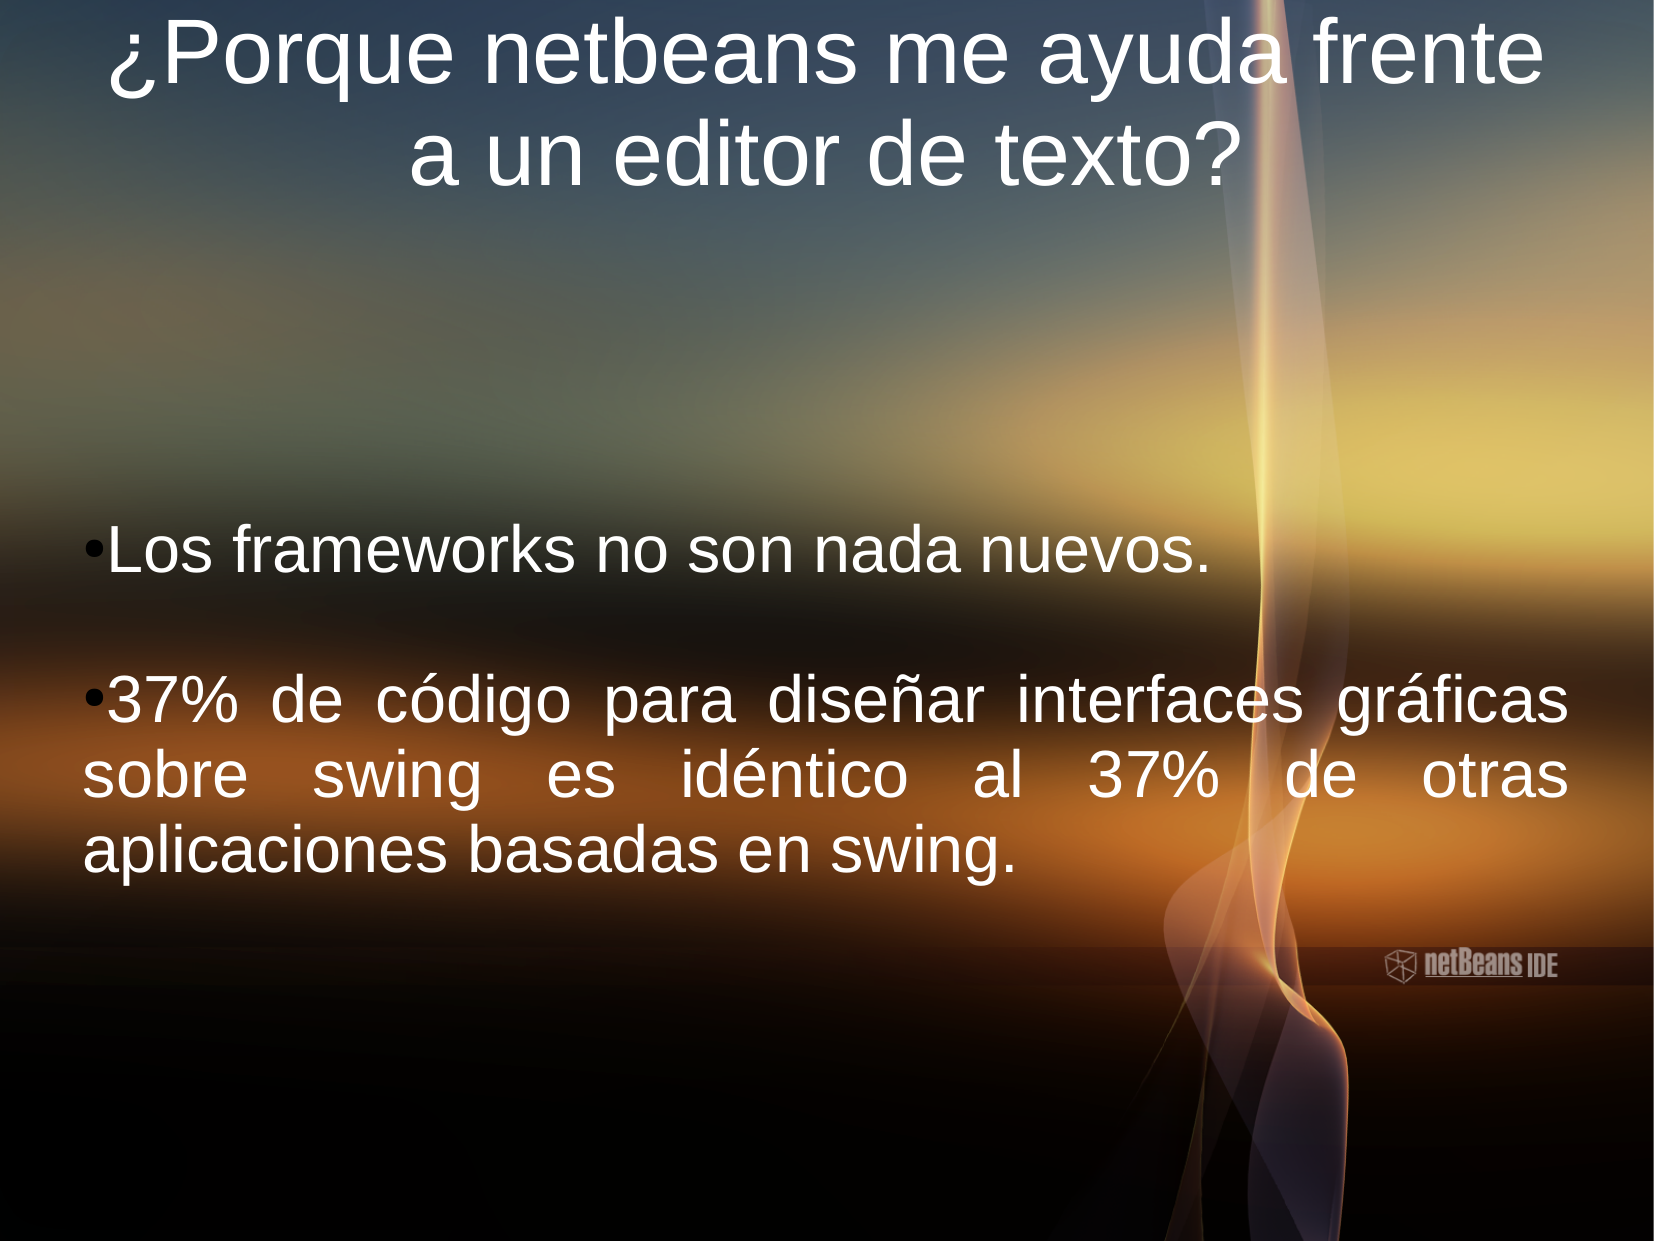

# ¿Porque netbeans me ayuda frente a un editor de texto?
Los frameworks no son nada nuevos.
37% de código para diseñar interfaces gráficas sobre swing es idéntico al 37% de otras aplicaciones basadas en swing.